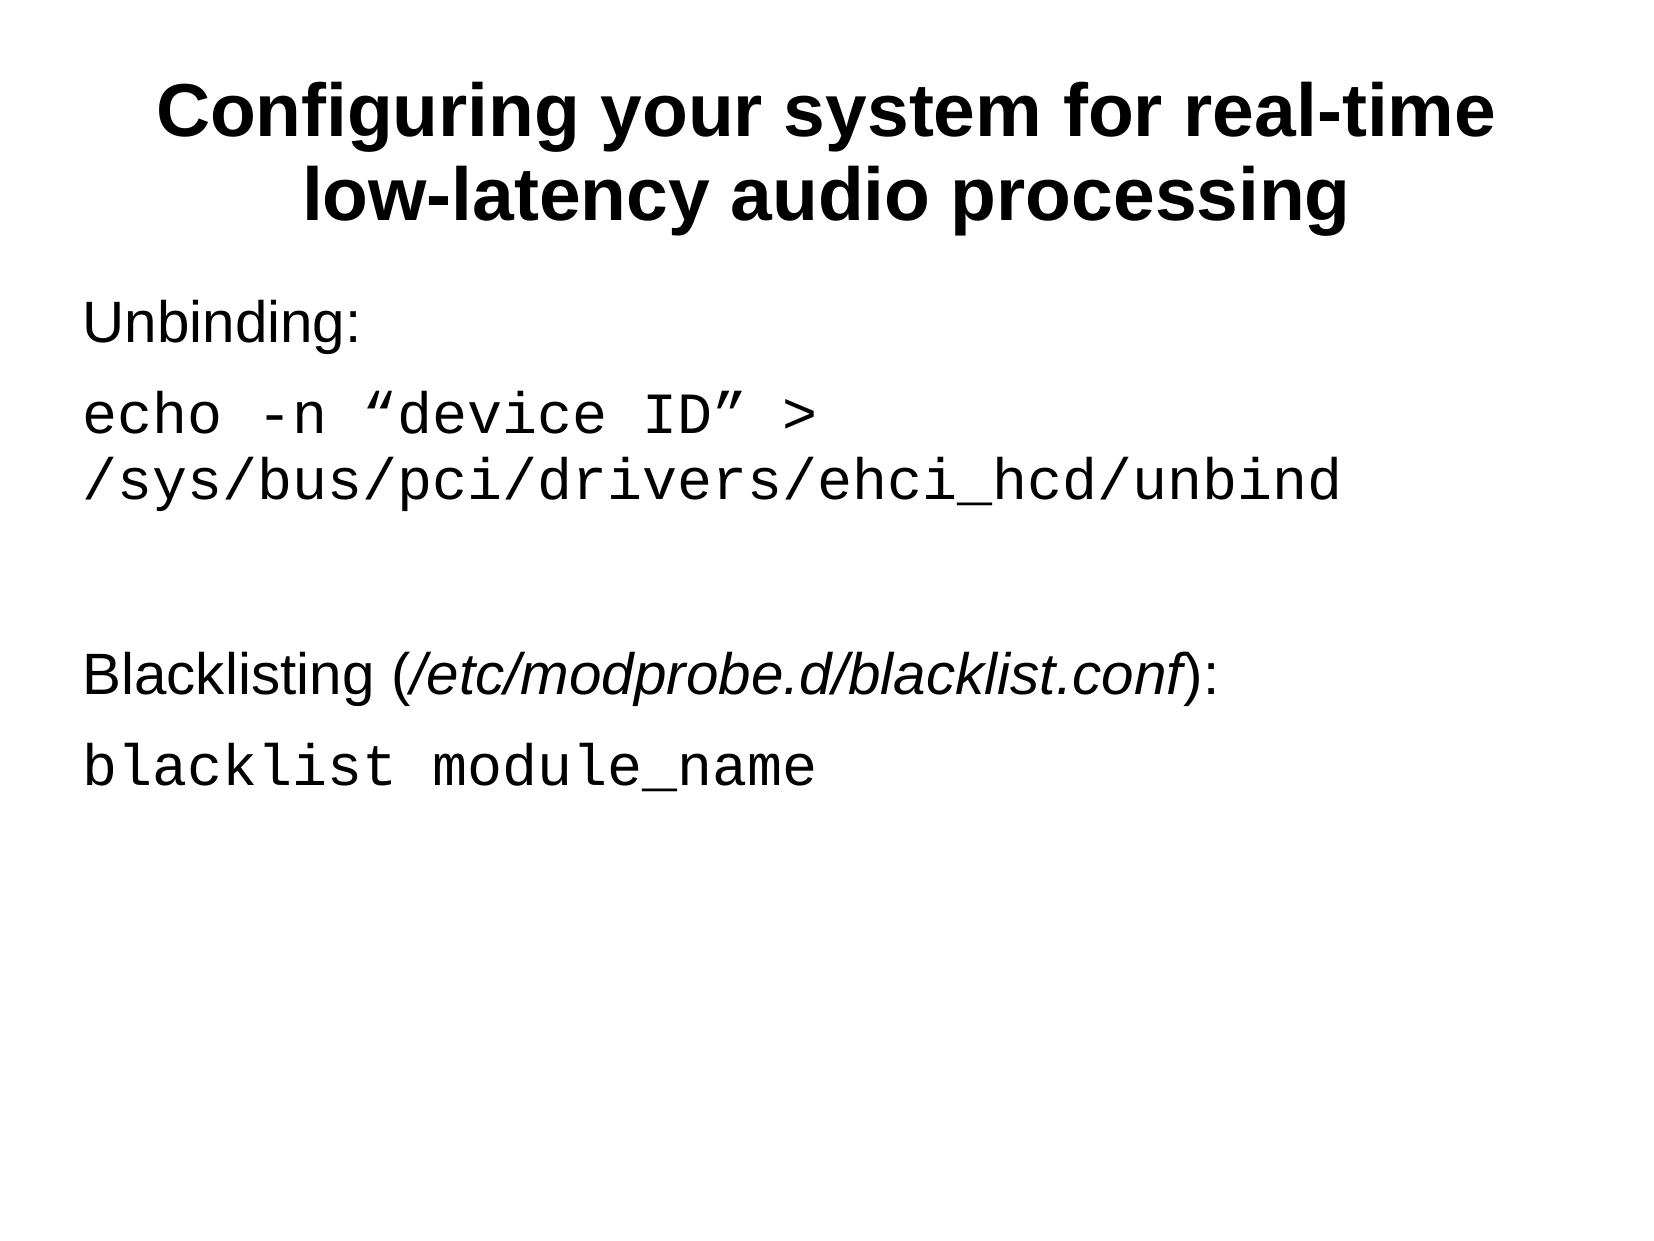

# Configuring your system for real-time low-latency audio processing
Unbinding:
echo -n “device ID” > /sys/bus/pci/drivers/ehci_hcd/unbind
Blacklisting (/etc/modprobe.d/blacklist.conf):
blacklist module_name